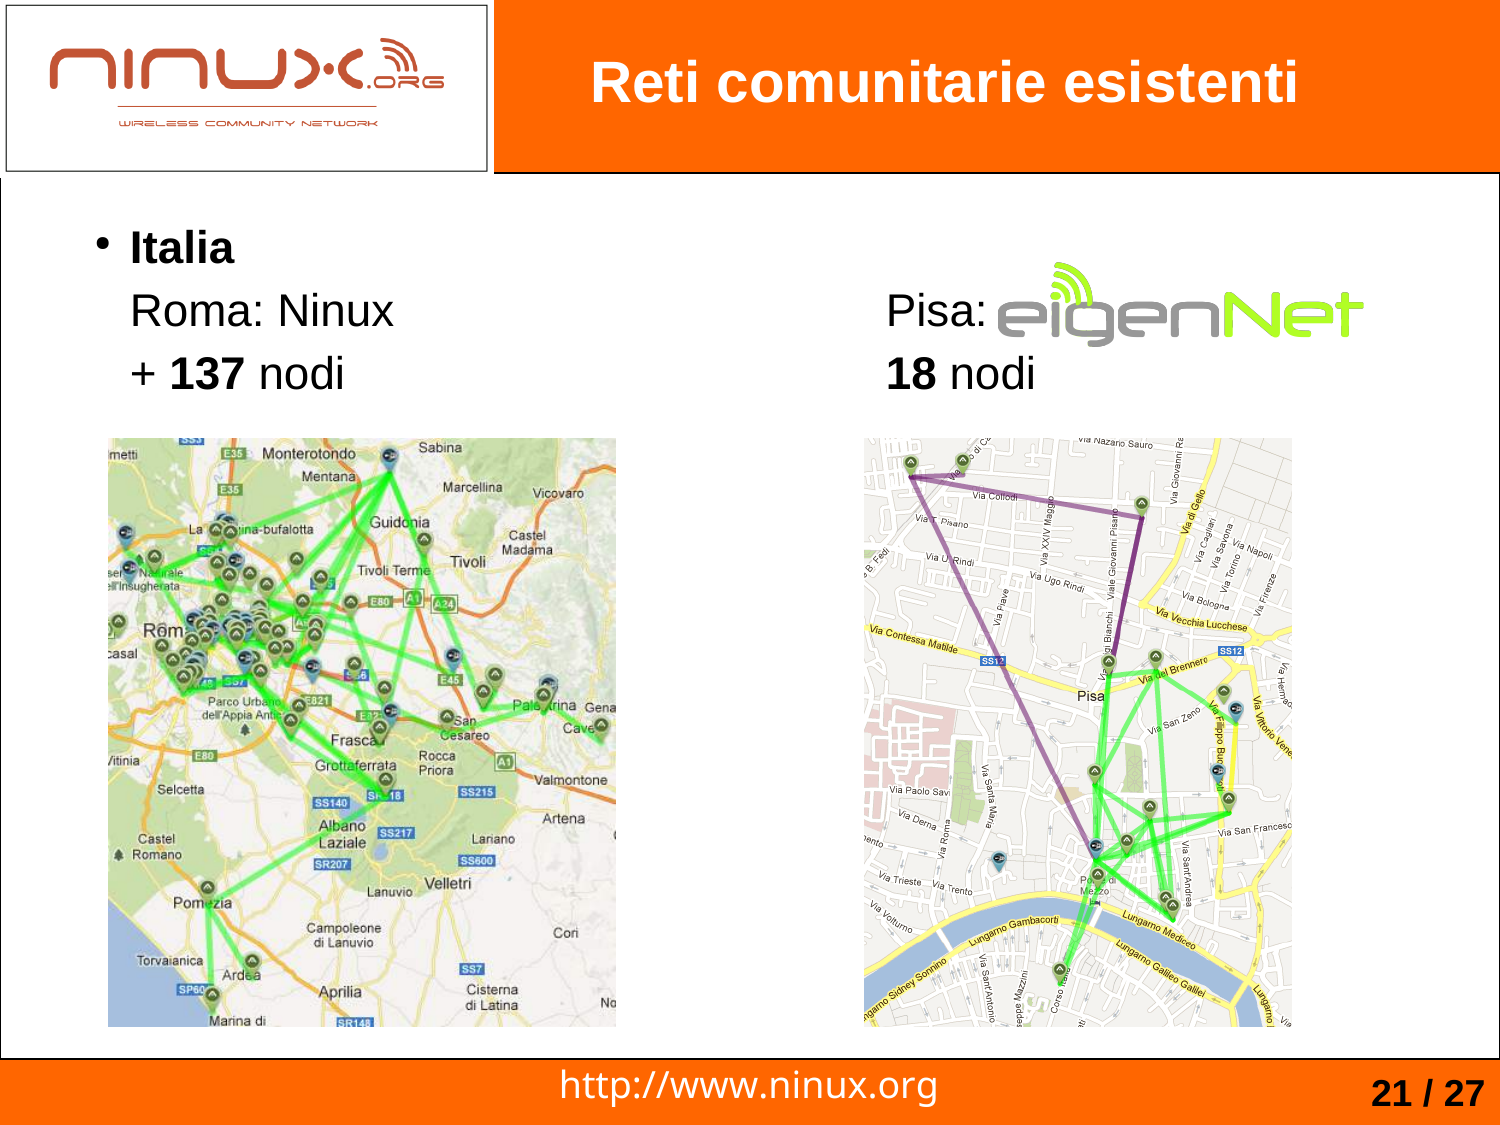

# Reti comunitarie esistenti
Italia
Roma: Ninux
+ 137 nodi
Pisa:
18 nodi
http://www.ninux.org